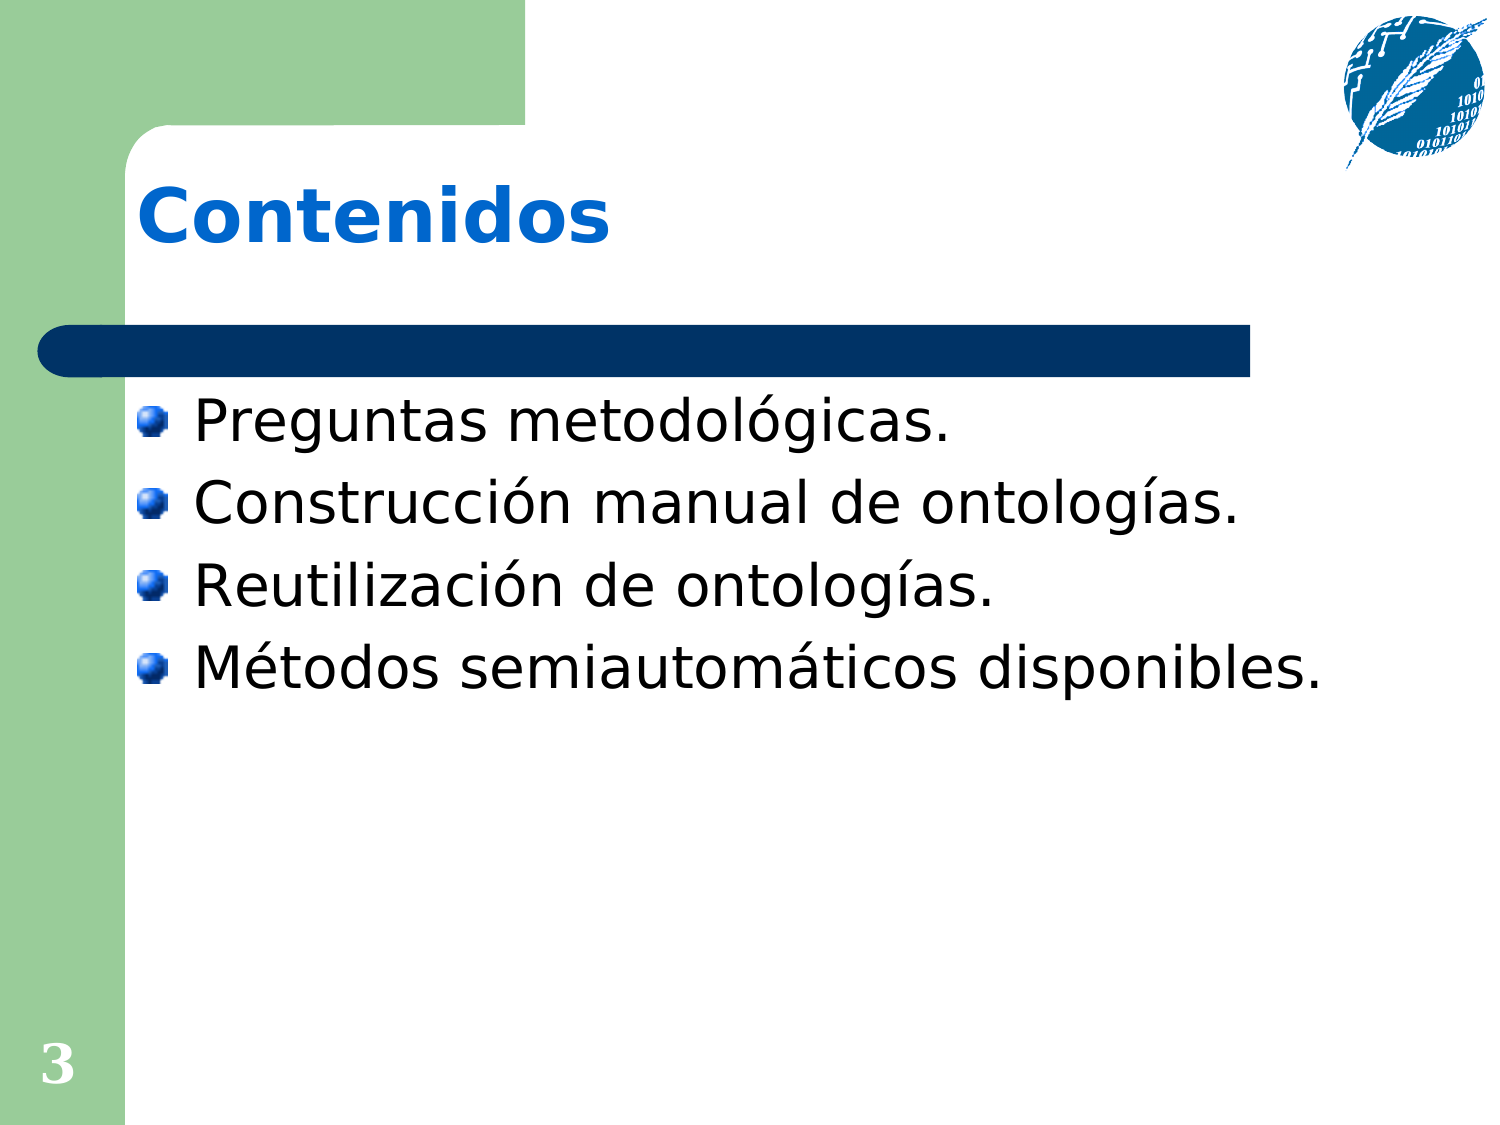

# Contenidos
Preguntas metodológicas.
Construcción manual de ontologías.
Reutilización de ontologías.
Métodos semiautomáticos disponibles.
3